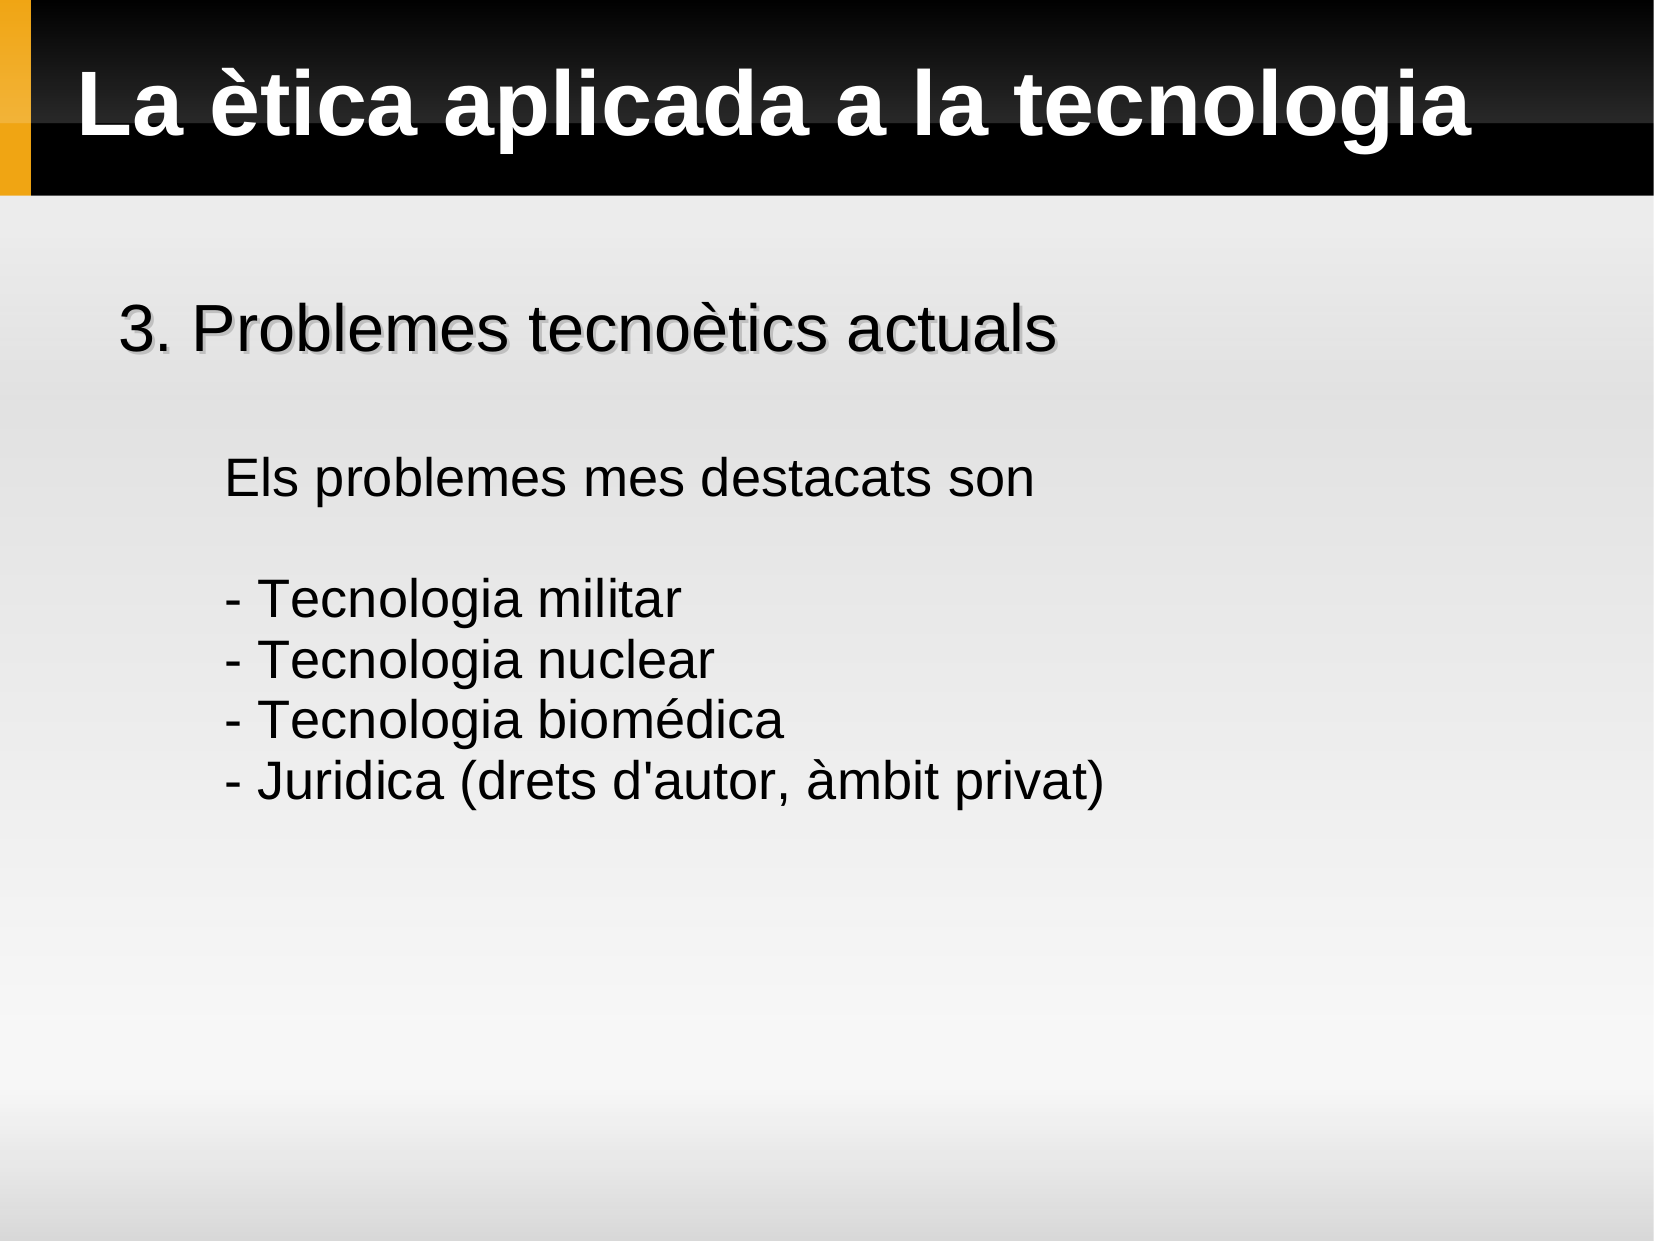

# La ètica aplicada a la tecnologia
3. Problemes tecnoètics actuals
Els problemes mes destacats son
- Tecnologia militar
- Tecnologia nuclear
- Tecnologia biomédica
- Juridica (drets d'autor, àmbit privat)